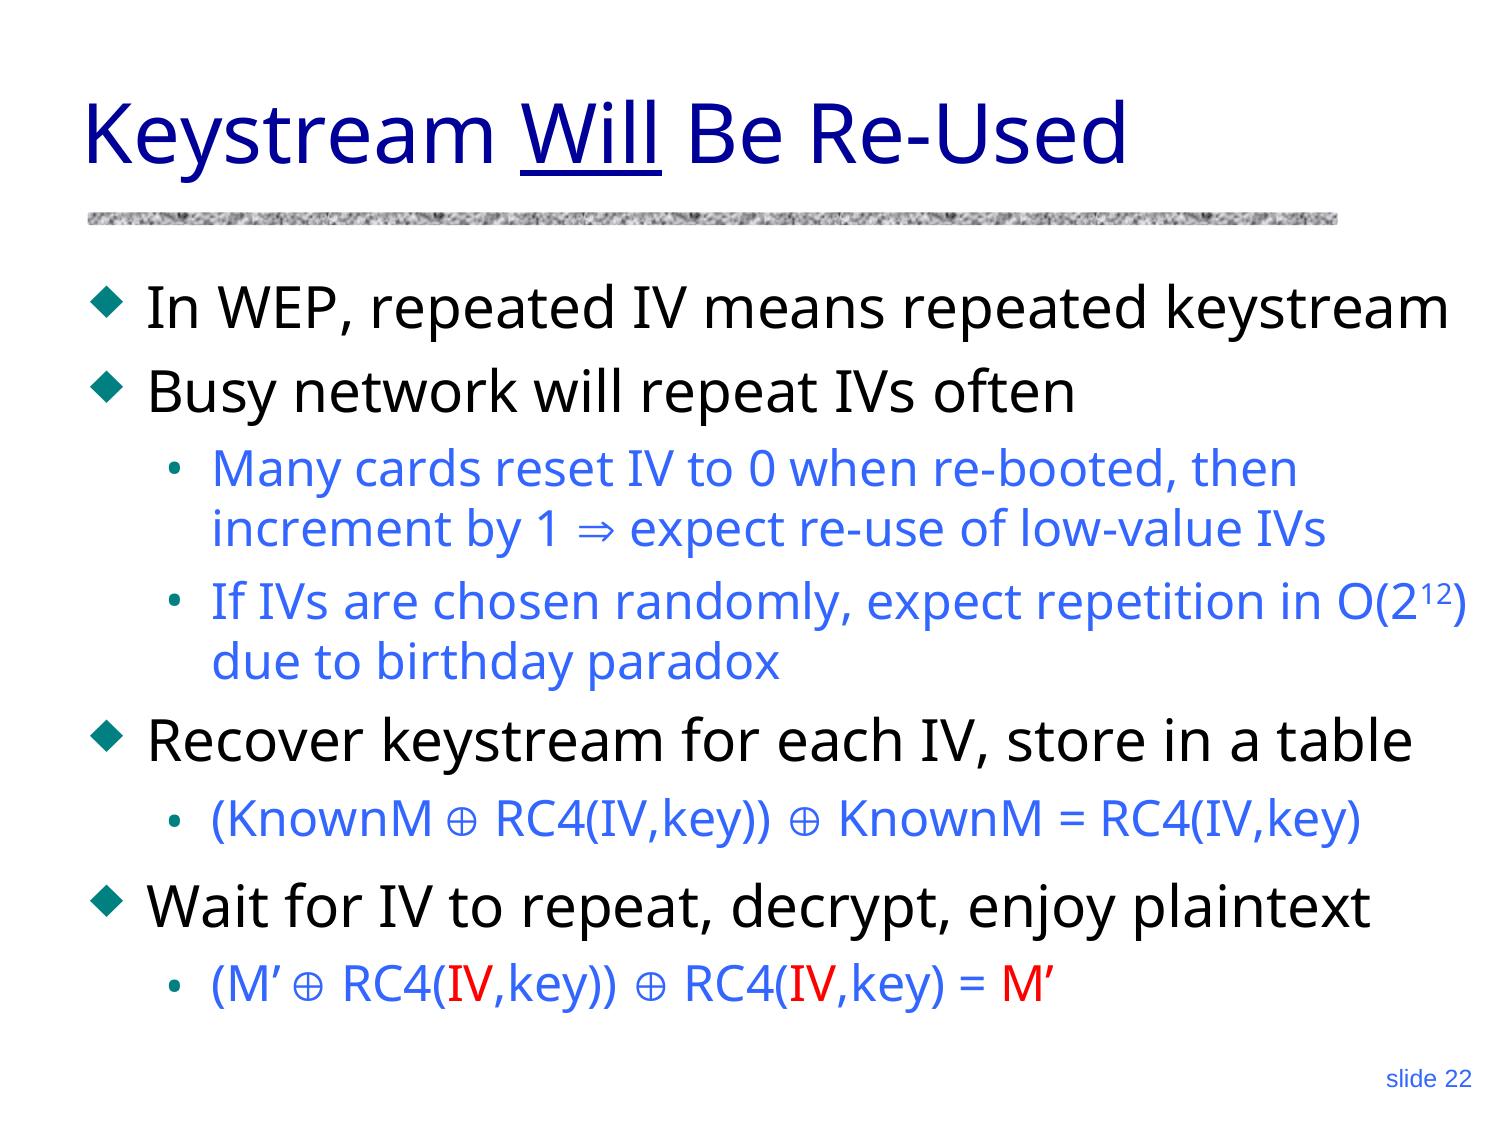

# Keystream Will Be Re-Used
In WEP, repeated IV means repeated keystream
Busy network will repeat IVs often
Many cards reset IV to 0 when re-booted, then increment by 1  expect re-use of low-value IVs
If IVs are chosen randomly, expect repetition in O(212) due to birthday paradox
Recover keystream for each IV, store in a table
(KnownM  RC4(IV,key))  KnownM = RC4(IV,key)
Wait for IV to repeat, decrypt, enjoy plaintext
(M’  RC4(IV,key))  RC4(IV,key) = M’
slide 21